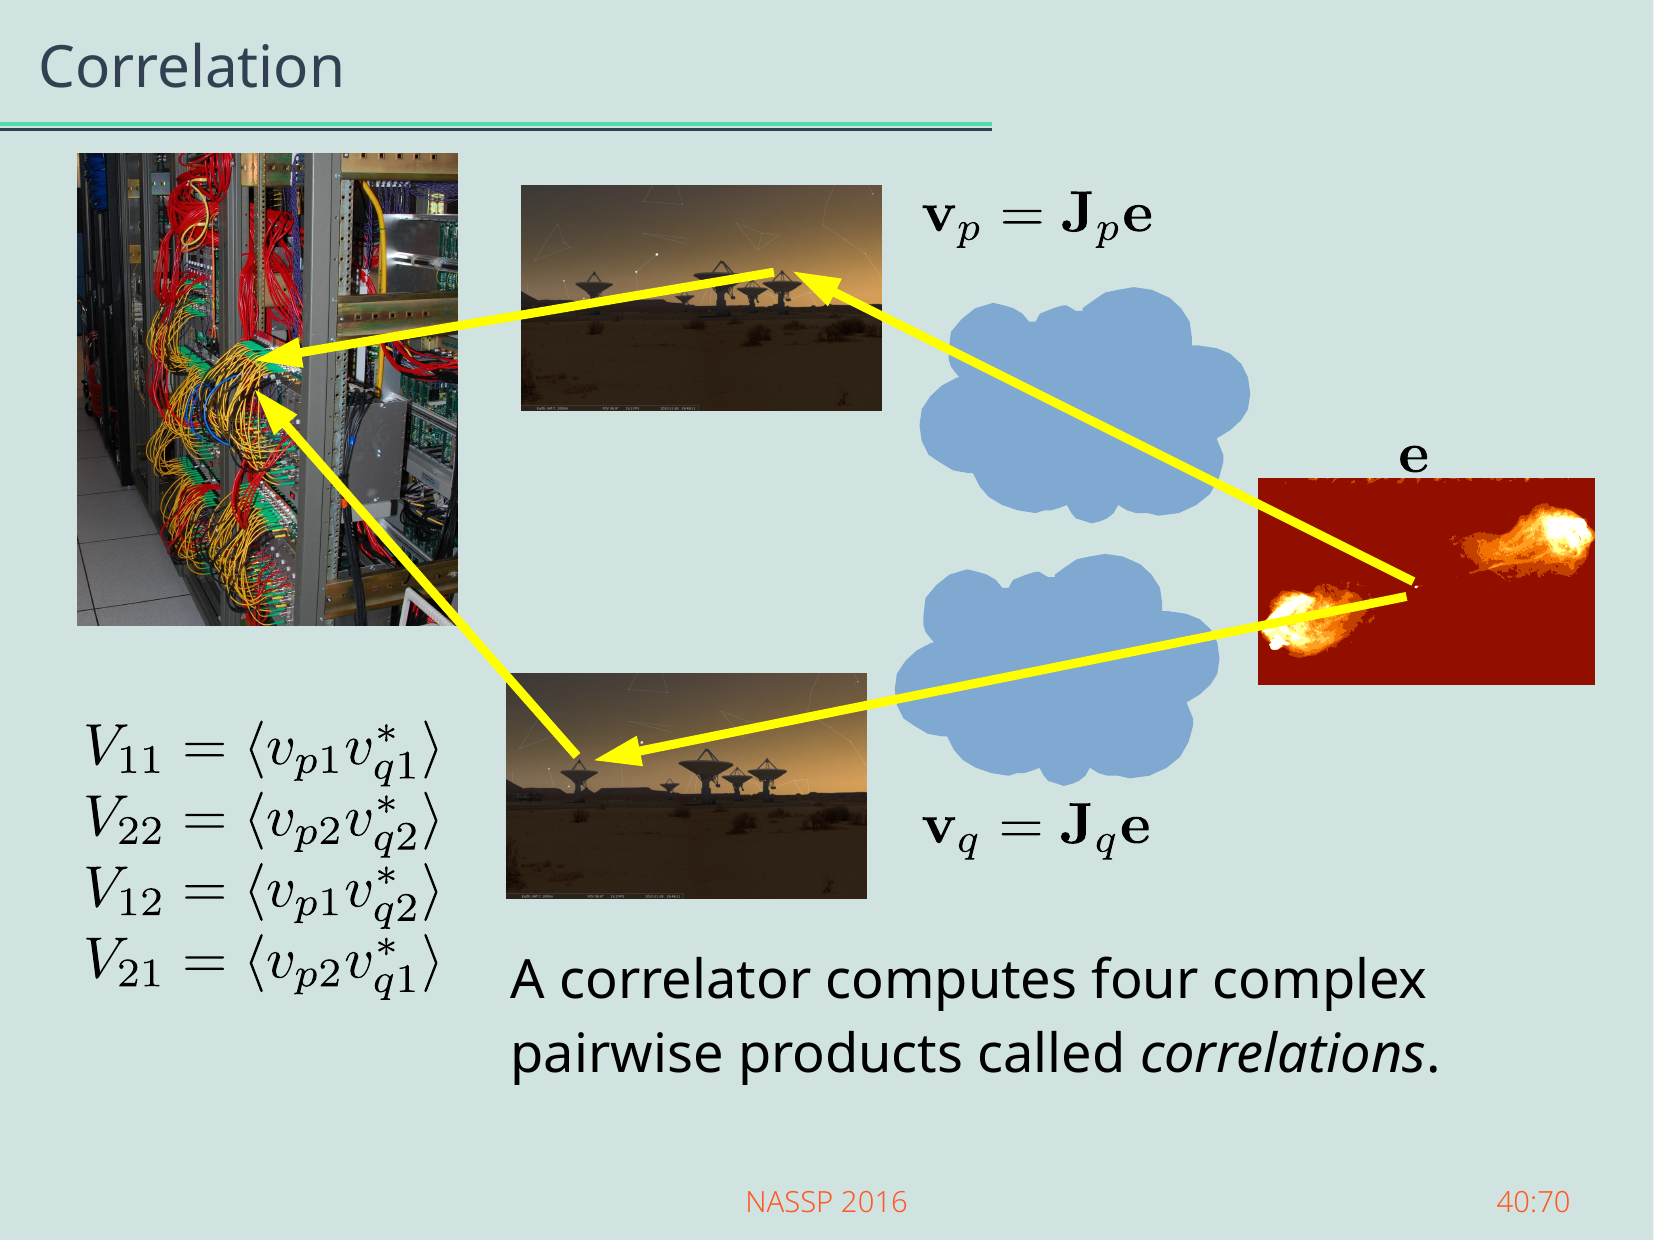

Correlation
A correlator computes four complex pairwise products called correlations.
NASSP 2016
40